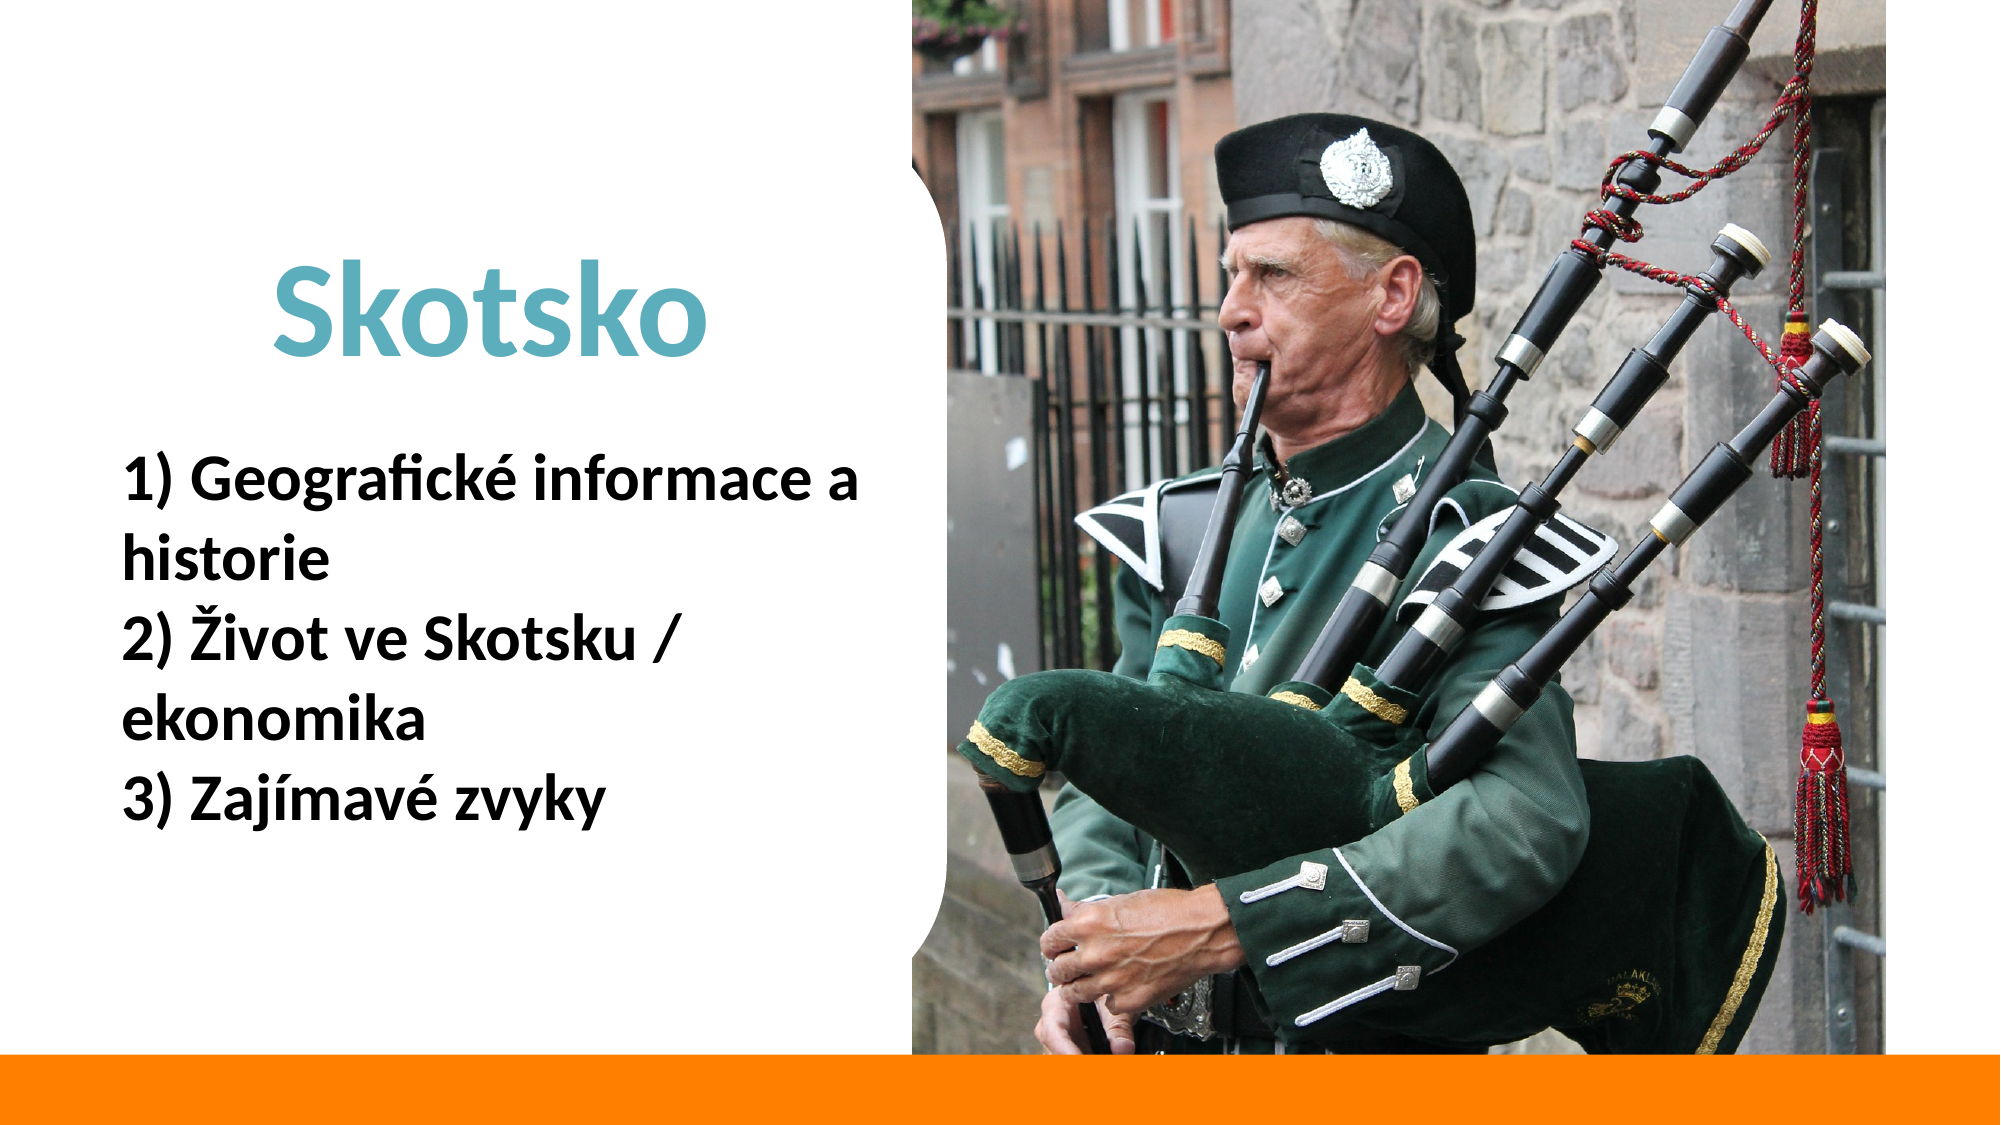

Skotsko
1) Geografické informace a historie
2) Život ve Skotsku / ekonomika
3) Zajímavé zvyky